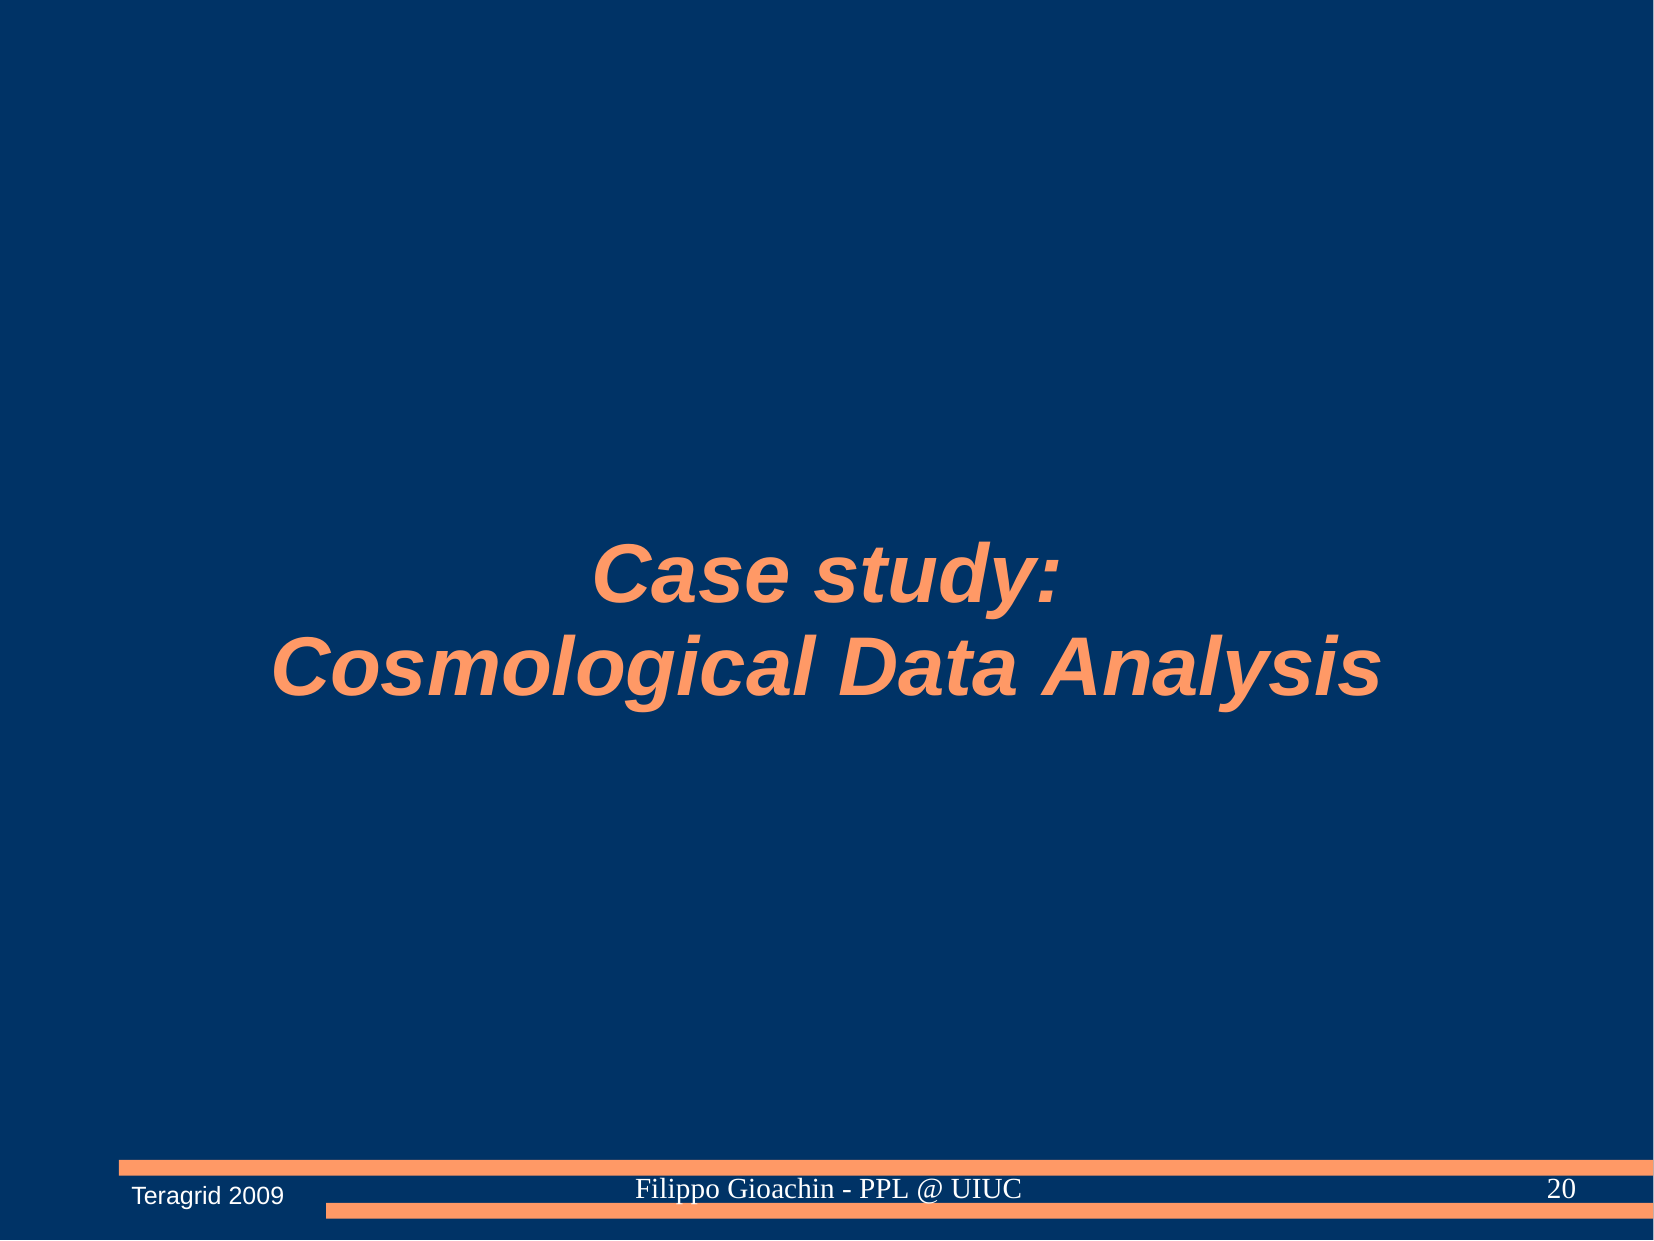

# Case study: Cosmological Data Analysis
20
Filippo Gioachin - PPL @ UIUC